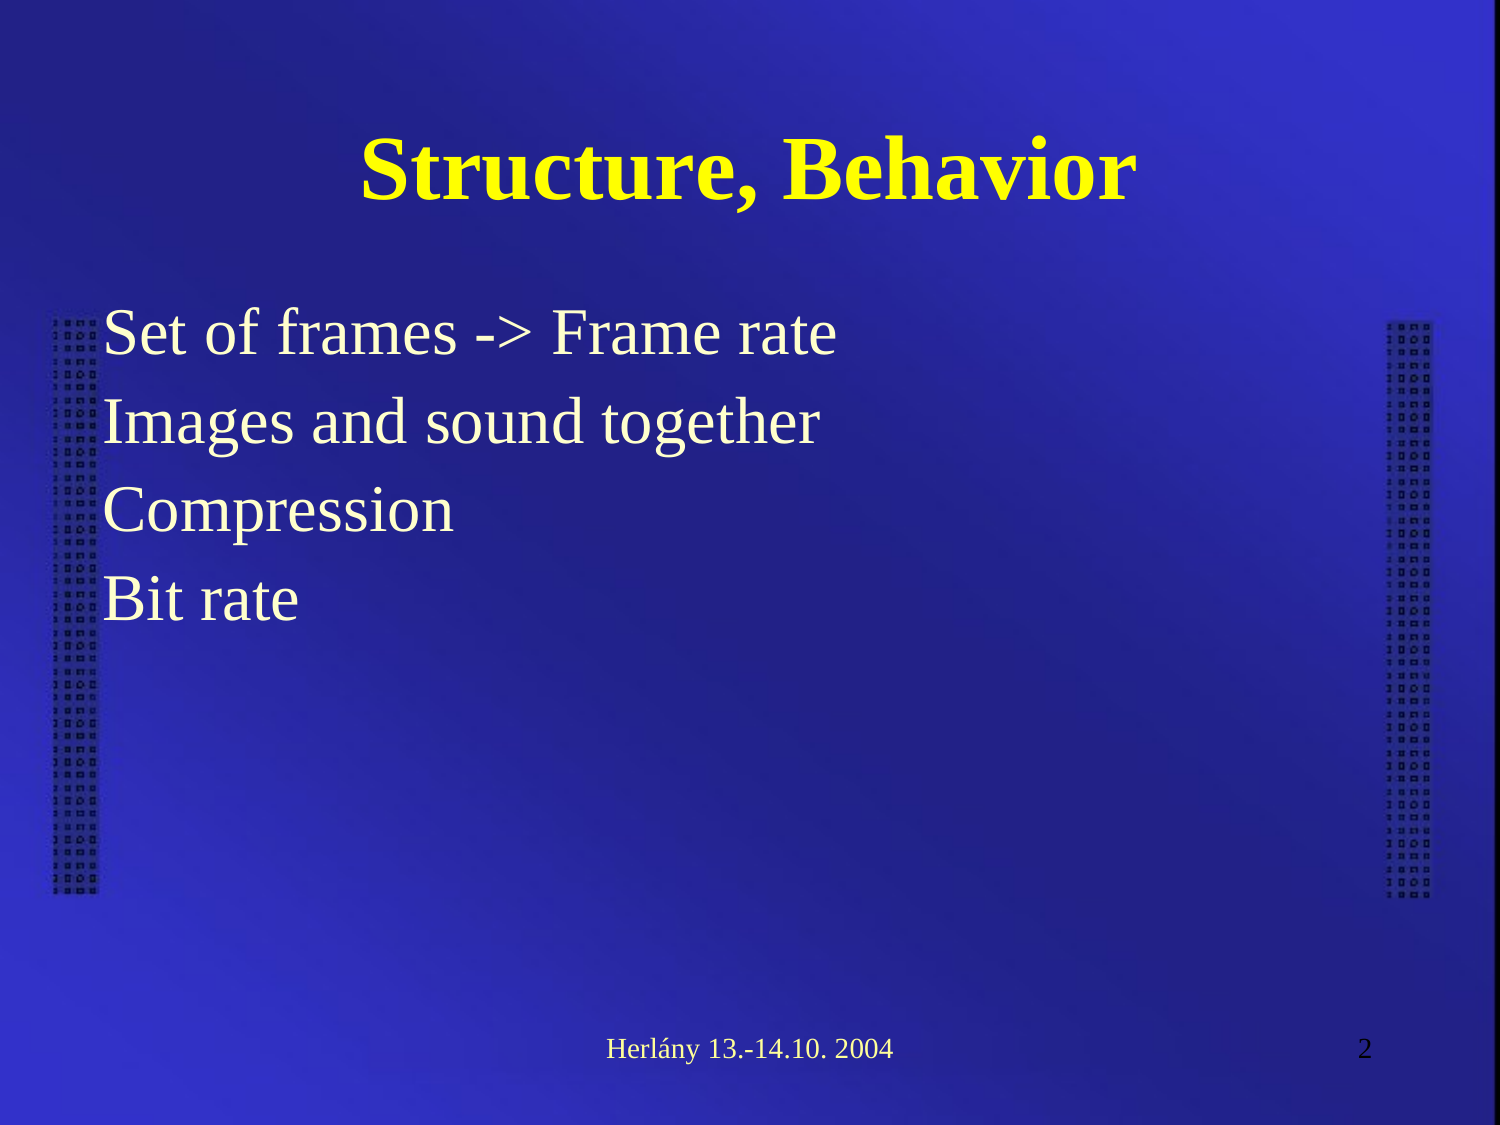

# Structure, Behavior
Set of frames -> Frame rate
Images and sound together
Compression
Bit rate
Herlány 13.-14.10. 2004